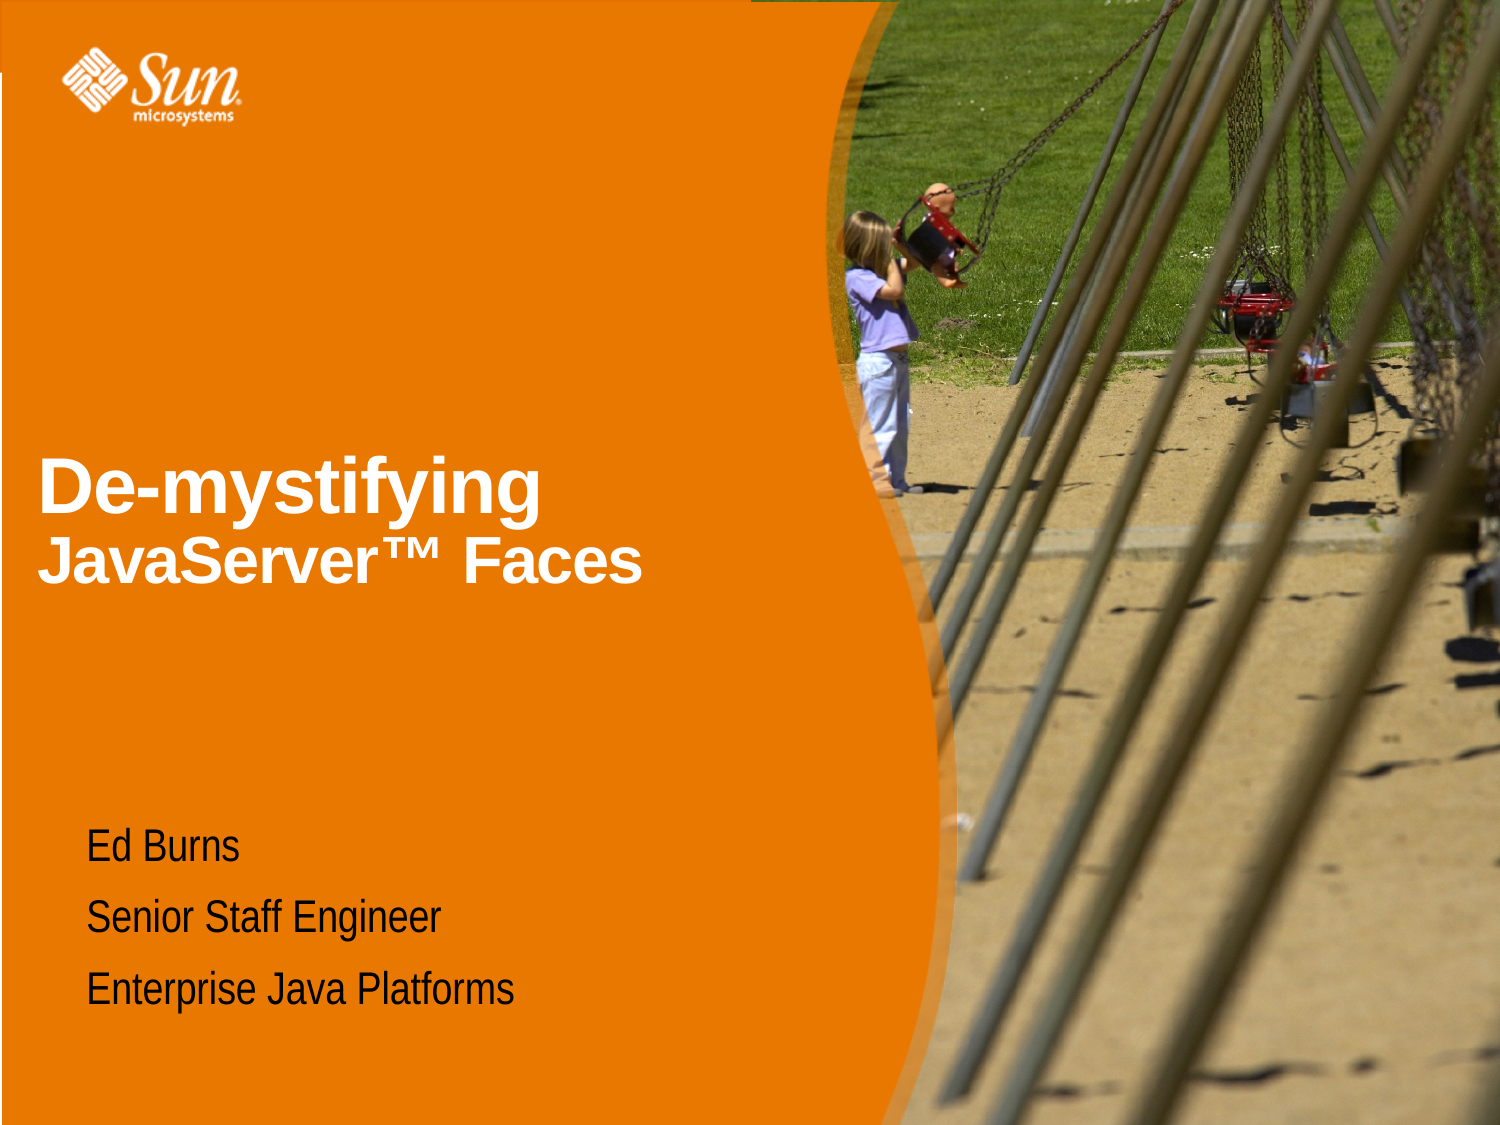

# De-mystifying JavaServer™ Faces
Ed Burns
Senior Staff Engineer
Enterprise Java Platforms